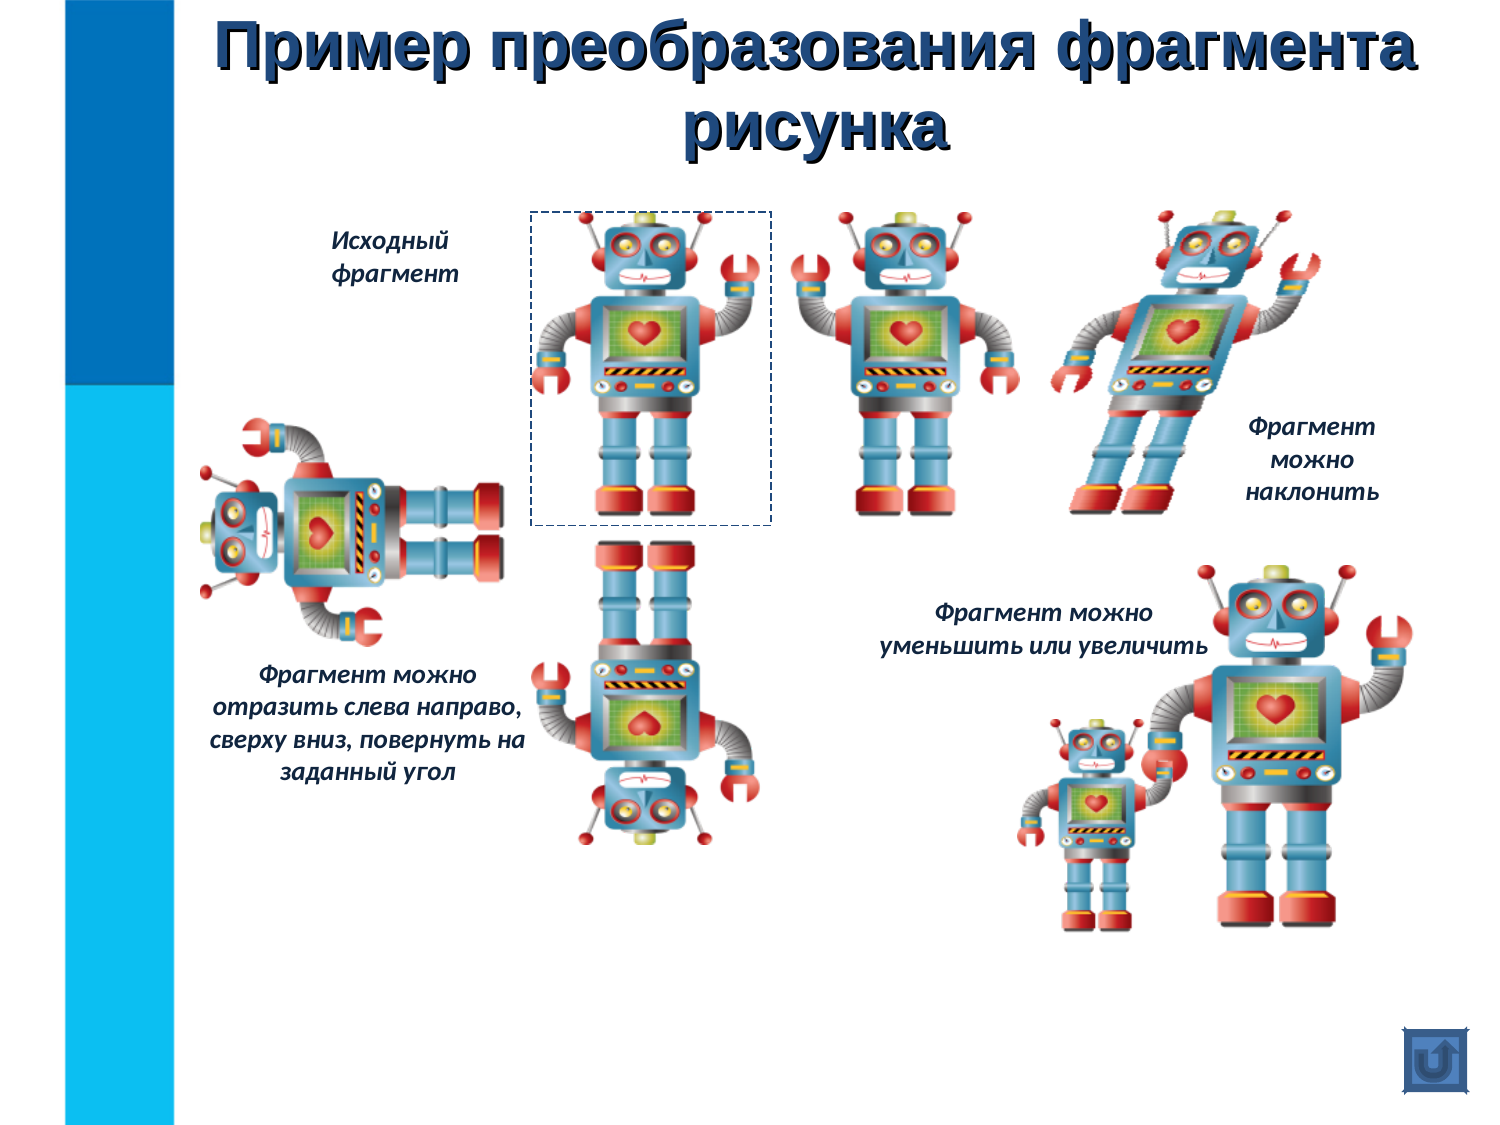

# Пример преобразования фрагмента рисунка
Исходный фрагмент
Фрагмент можно наклонить
Фрагмент можно уменьшить или увеличить
Фрагмент можно отразить слева направо, сверху вниз, повернуть на заданный угол